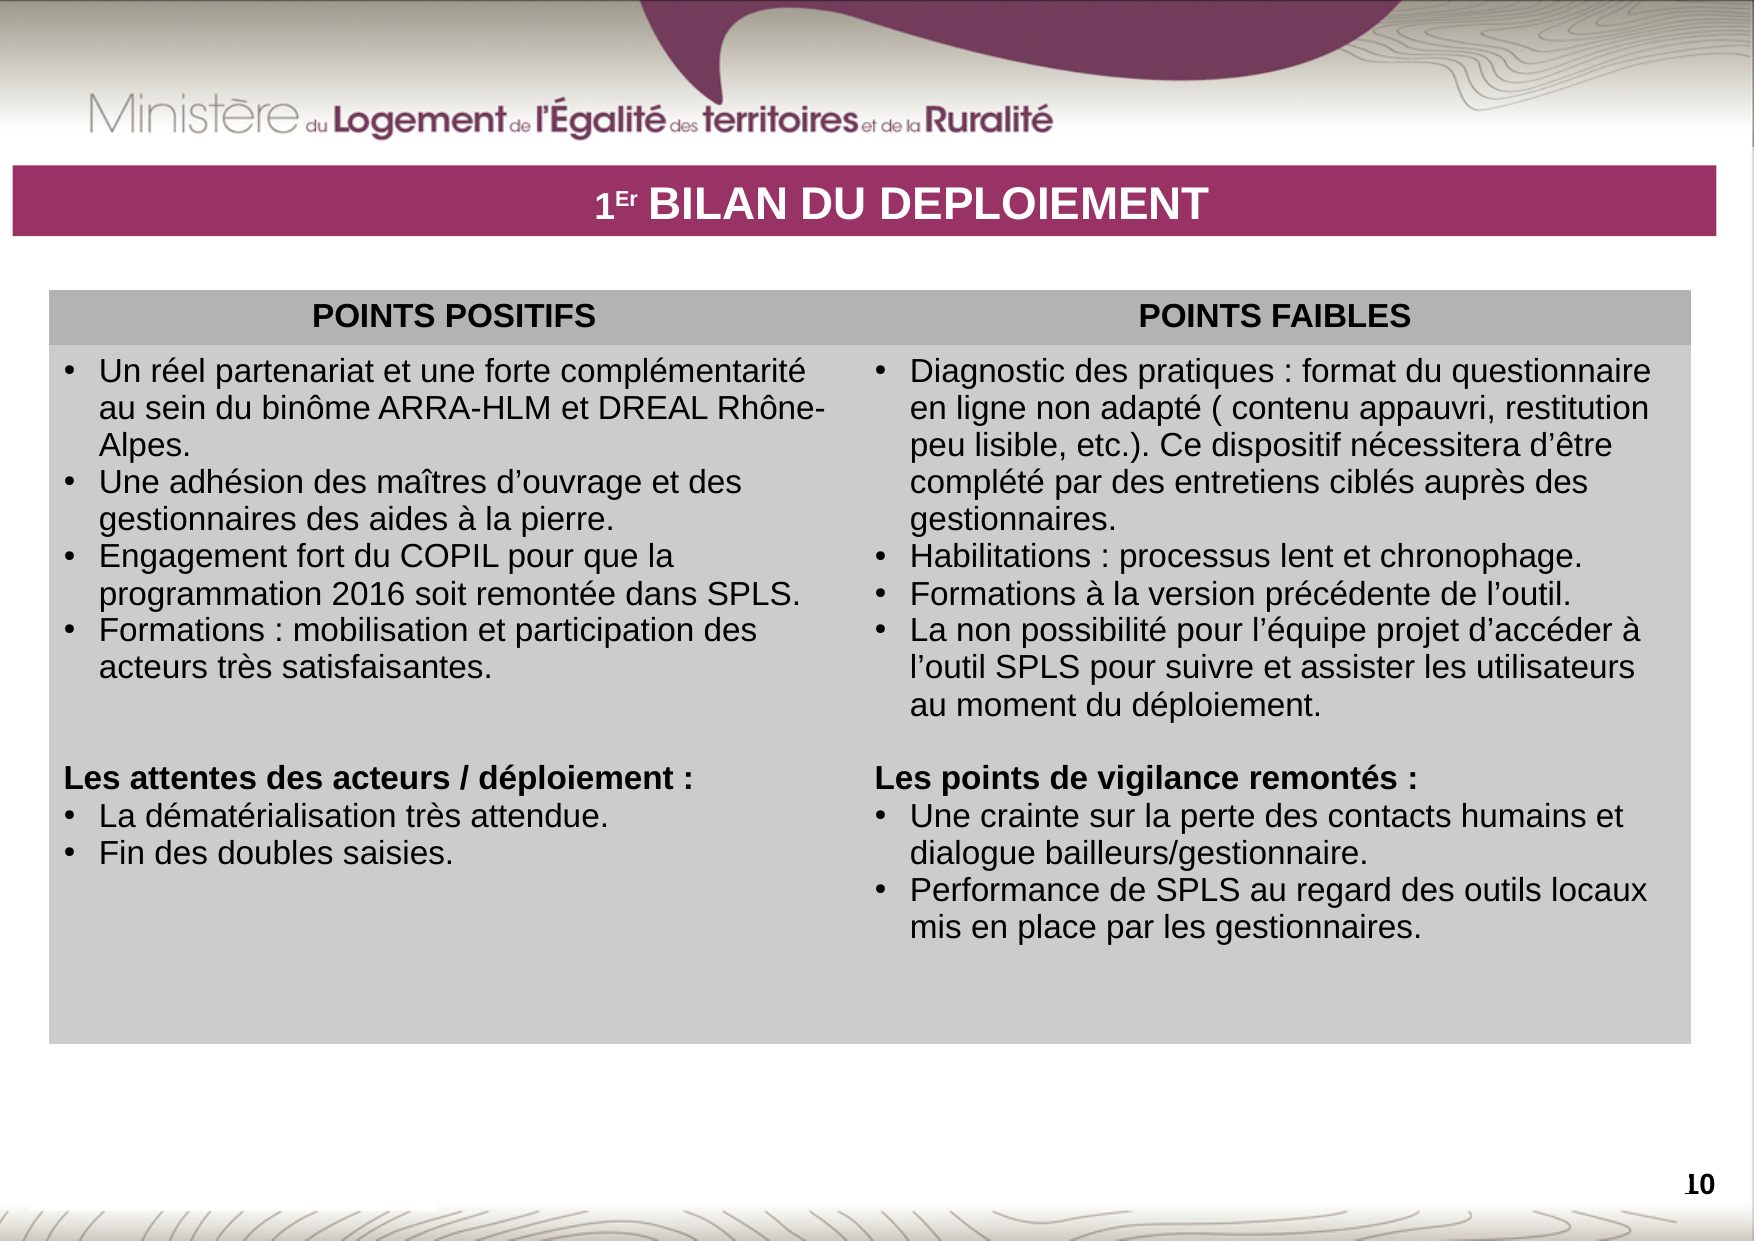

1Er BILAN DU DEPLOIEMENT
| POINTS POSITIFS | POINTS FAIBLES |
| --- | --- |
| Un réel partenariat et une forte complémentarité au sein du binôme ARRA-HLM et DREAL Rhône-Alpes. Une adhésion des maîtres d’ouvrage et des gestionnaires des aides à la pierre. Engagement fort du COPIL pour que la programmation 2016 soit remontée dans SPLS. Formations : mobilisation et participation des acteurs très satisfaisantes. Les attentes des acteurs / déploiement : La dématérialisation très attendue. Fin des doubles saisies. | Diagnostic des pratiques : format du questionnaire en ligne non adapté ( contenu appauvri, restitution peu lisible, etc.). Ce dispositif nécessitera d’être complété par des entretiens ciblés auprès des gestionnaires. Habilitations : processus lent et chronophage. Formations à la version précédente de l’outil. La non possibilité pour l’équipe projet d’accéder à l’outil SPLS pour suivre et assister les utilisateurs au moment du déploiement. Les points de vigilance remontés : Une crainte sur la perte des contacts humains et dialogue bailleurs/gestionnaire. Performance de SPLS au regard des outils locaux mis en place par les gestionnaires. |